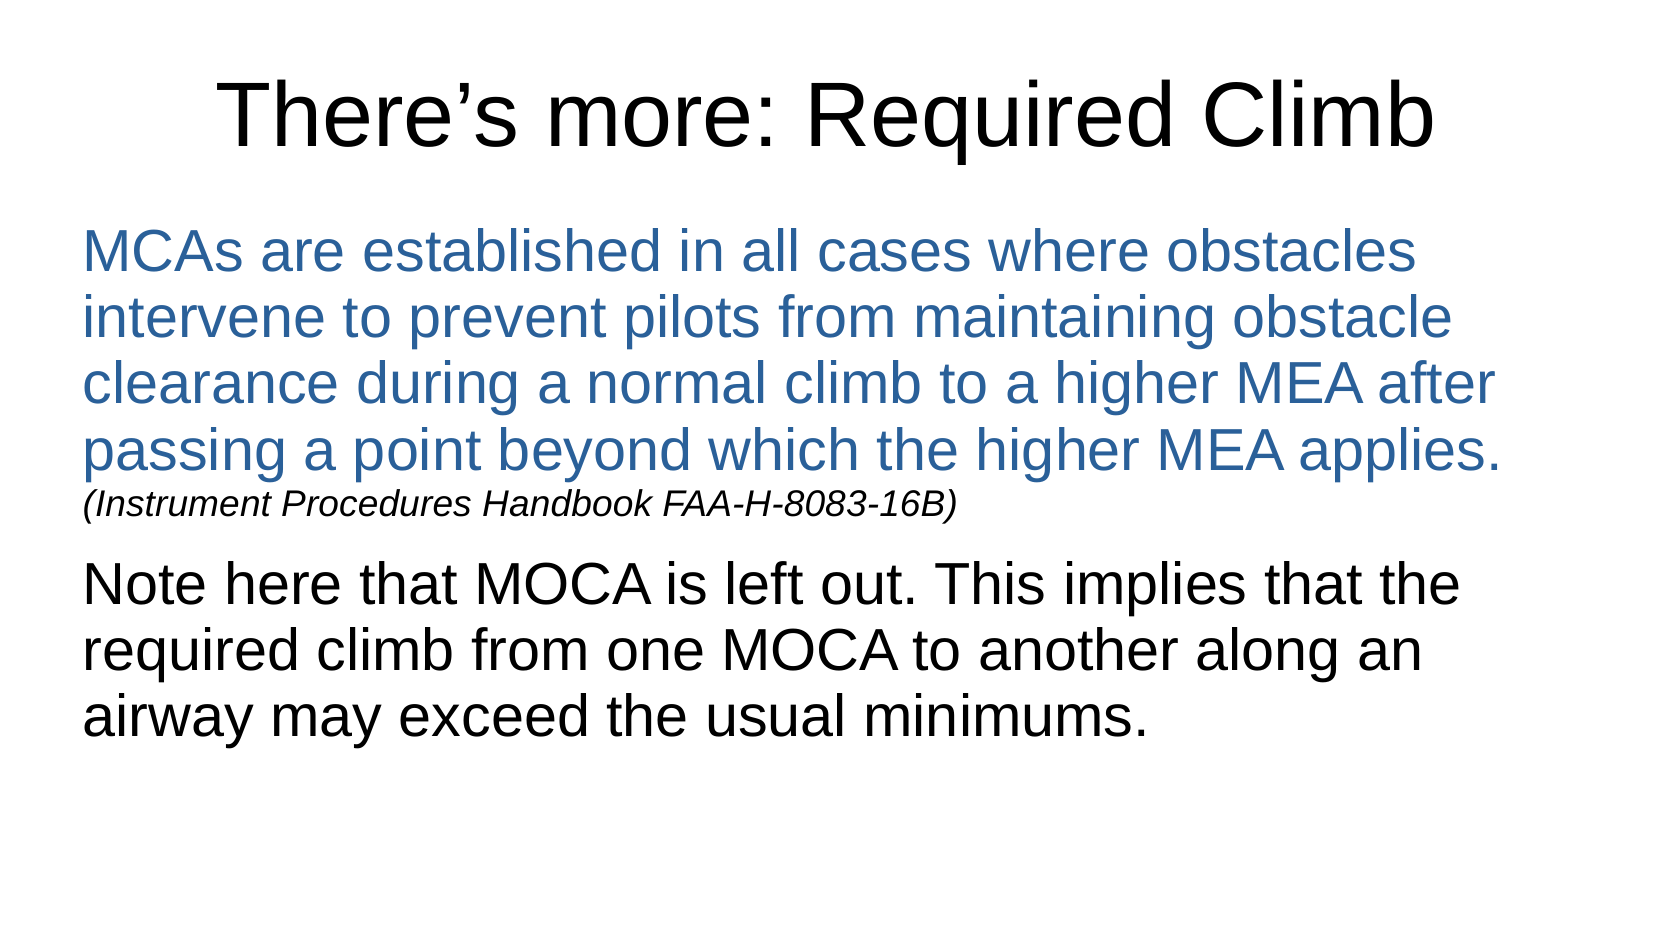

# There’s more: Required Climb
MCAs are established in all cases where obstacles intervene to prevent pilots from maintaining obstacle clearance during a normal climb to a higher MEA after passing a point beyond which the higher MEA applies. (Instrument Procedures Handbook FAA-H-8083-16B)
Note here that MOCA is left out. This implies that the required climb from one MOCA to another along an airway may exceed the usual minimums.